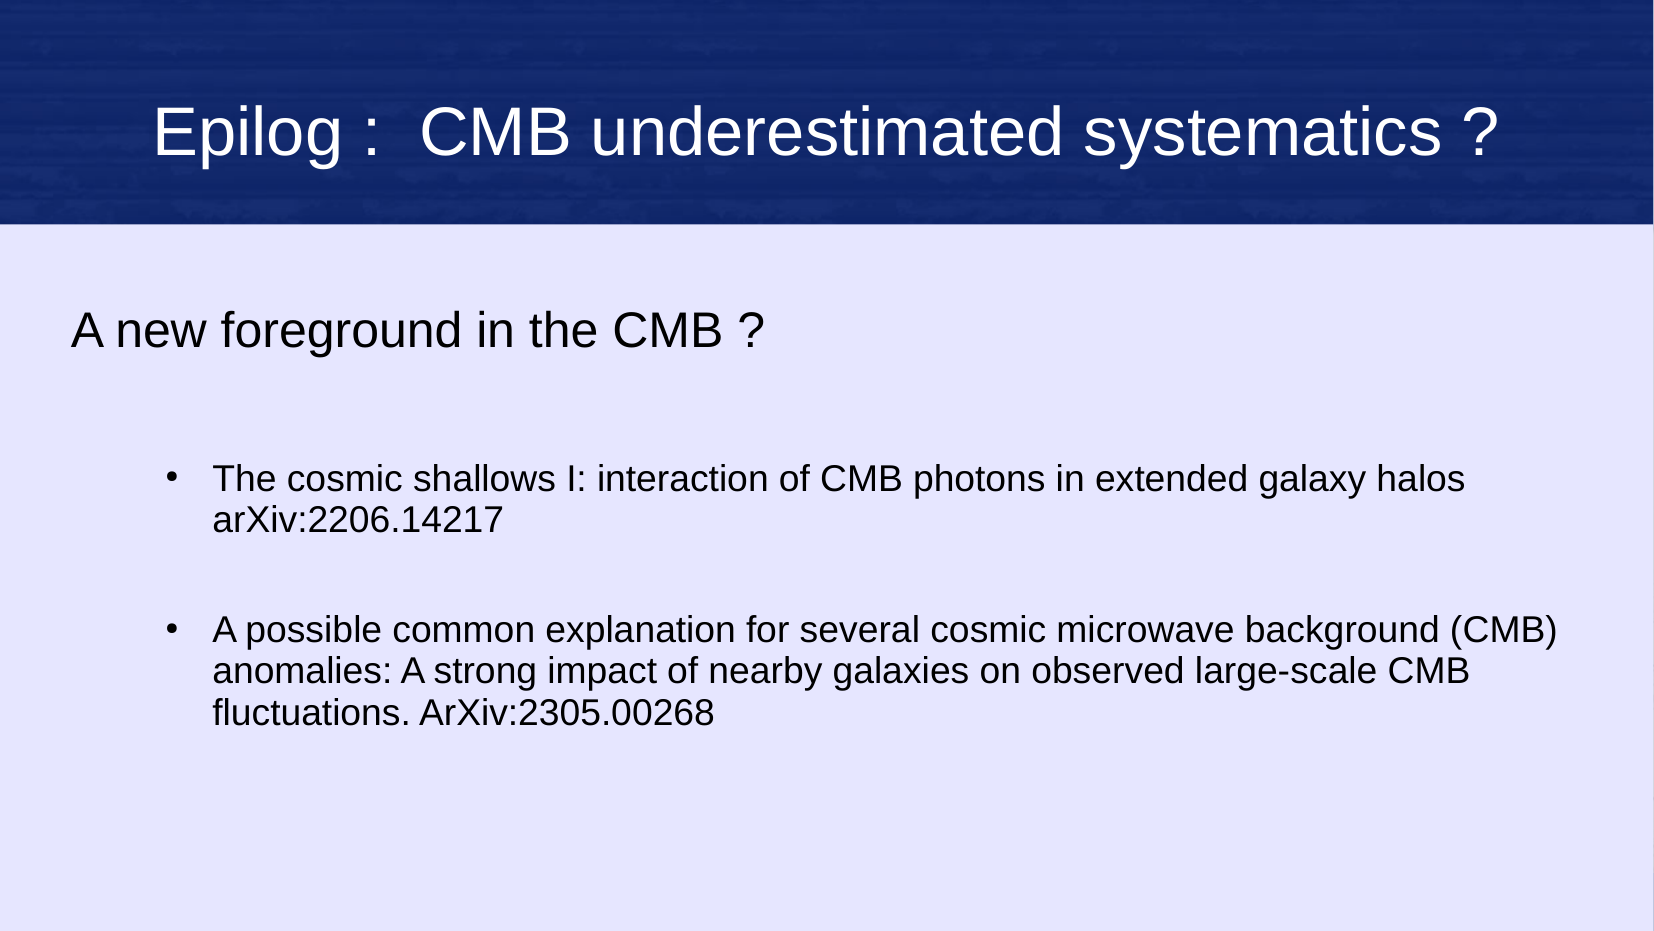

Epilog : CMB underestimated systematics ?
# A new foreground in the CMB ?
The cosmic shallows I: interaction of CMB photons in extended galaxy halos arXiv:2206.14217
A possible common explanation for several cosmic microwave background (CMB) anomalies: A strong impact of nearby galaxies on observed large-scale CMB fluctuations. ArXiv:2305.00268